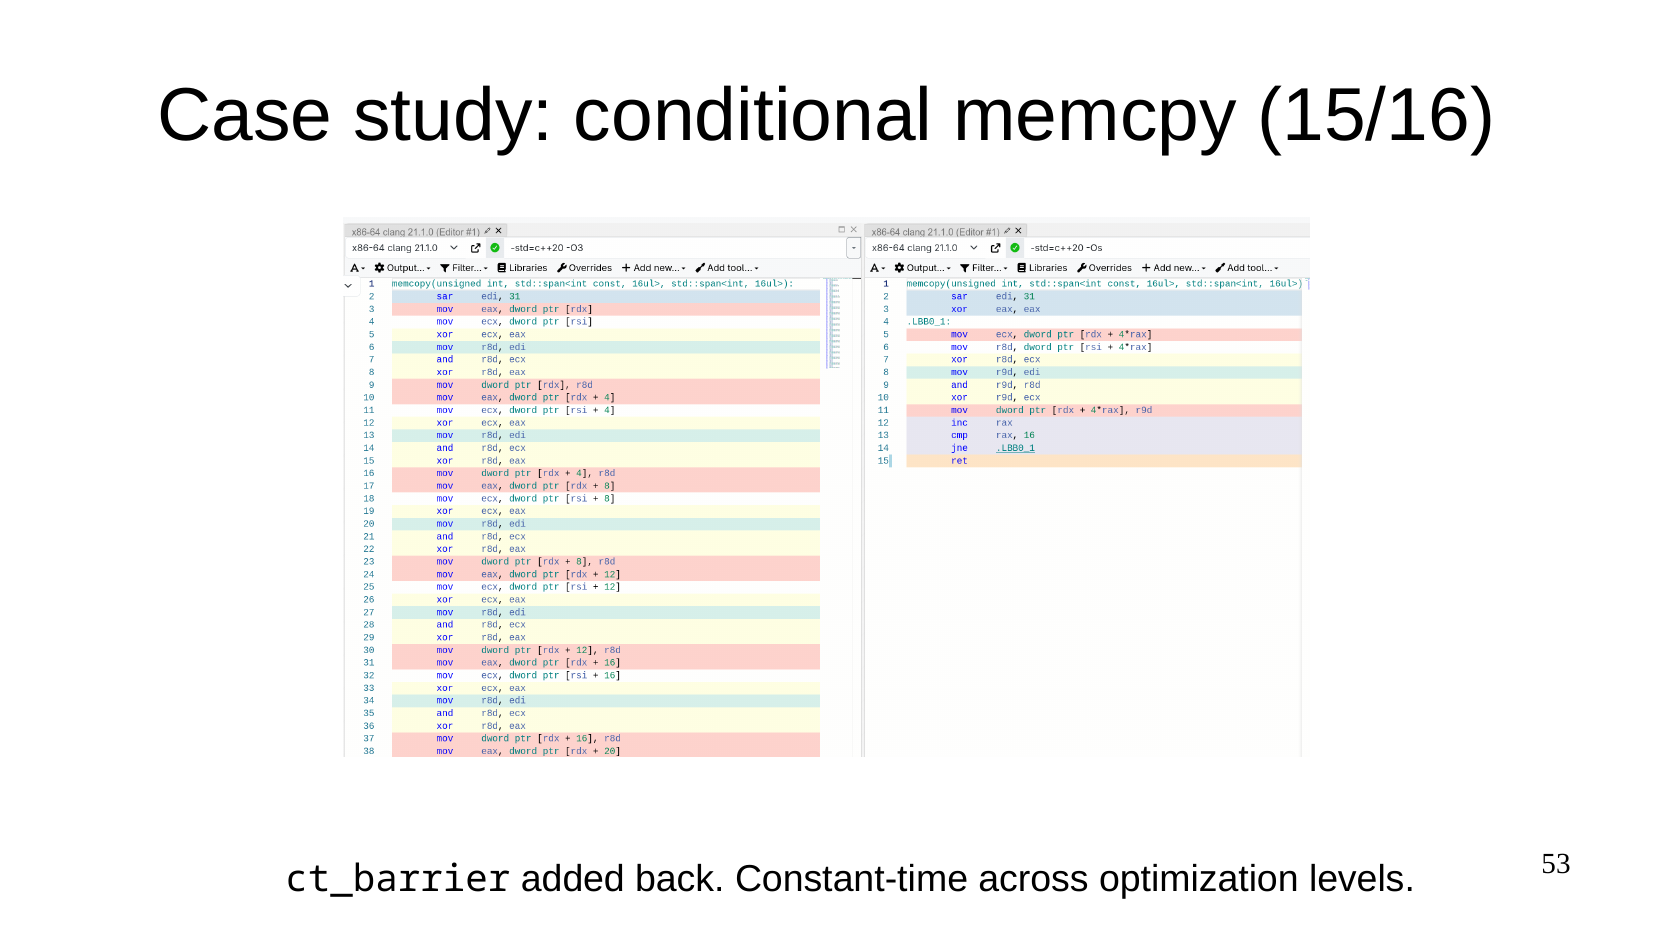

# Case study: conditional memcpy (15/16)
ct_barrier added back. Constant-time across optimization levels.
53